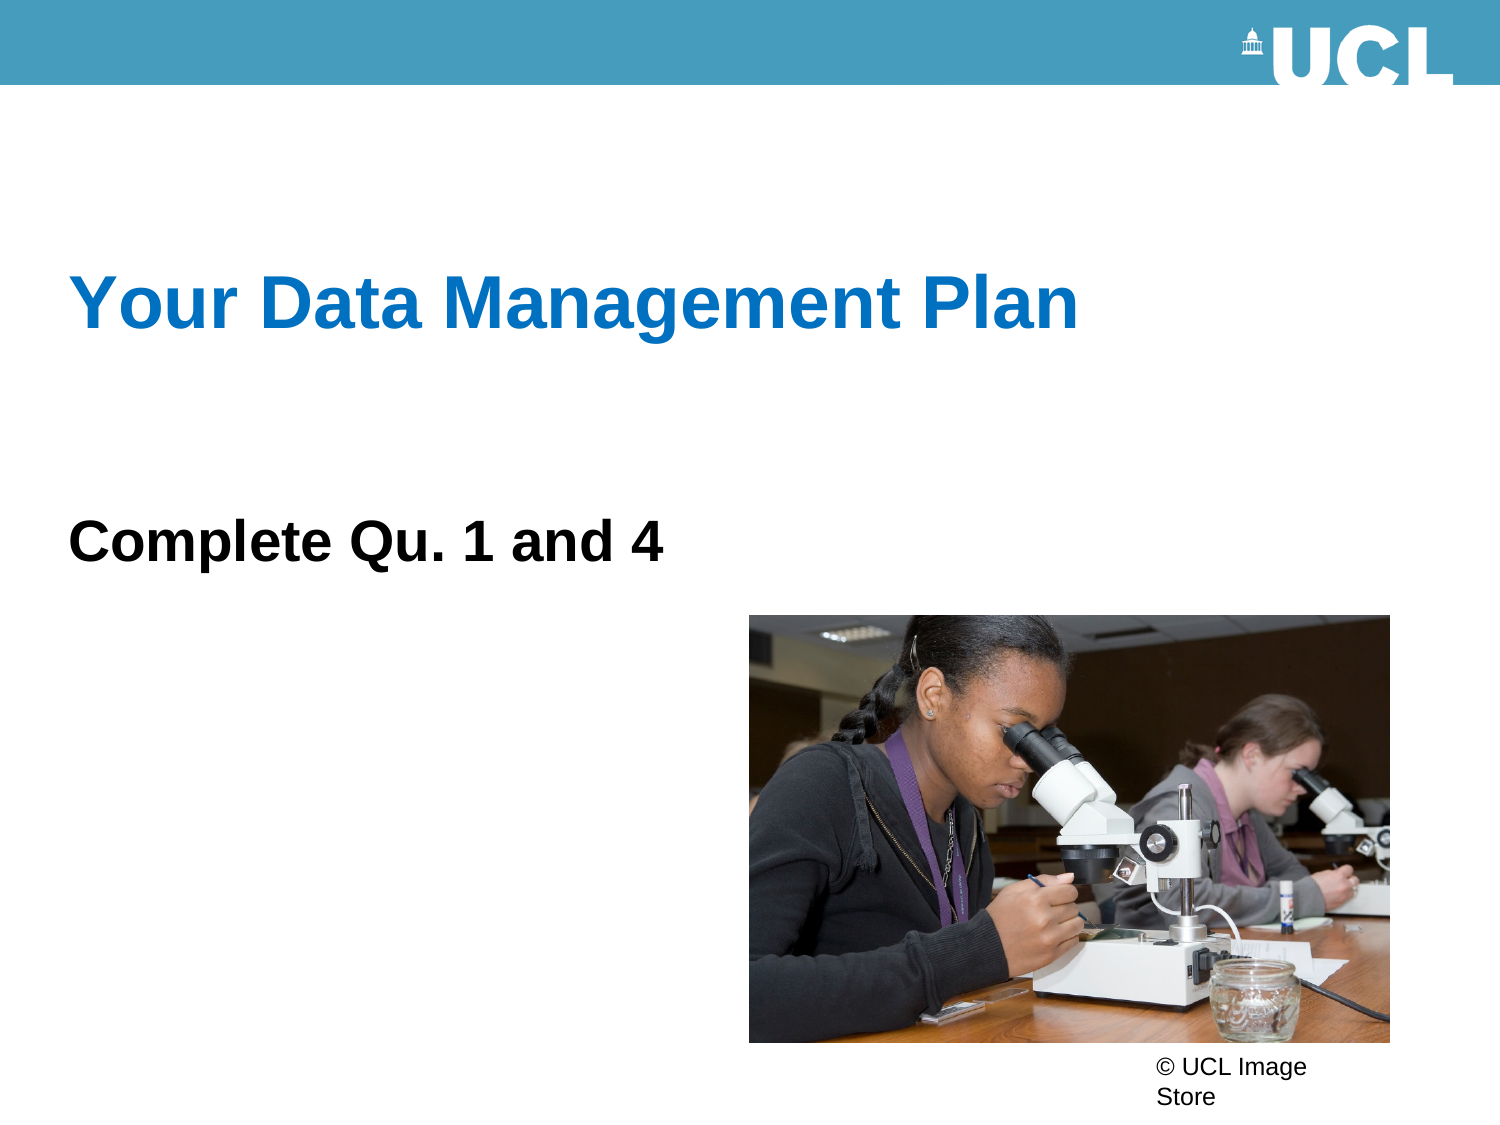

Your Data Management Plan
Complete Qu. 1 and 4
© UCL Image Store